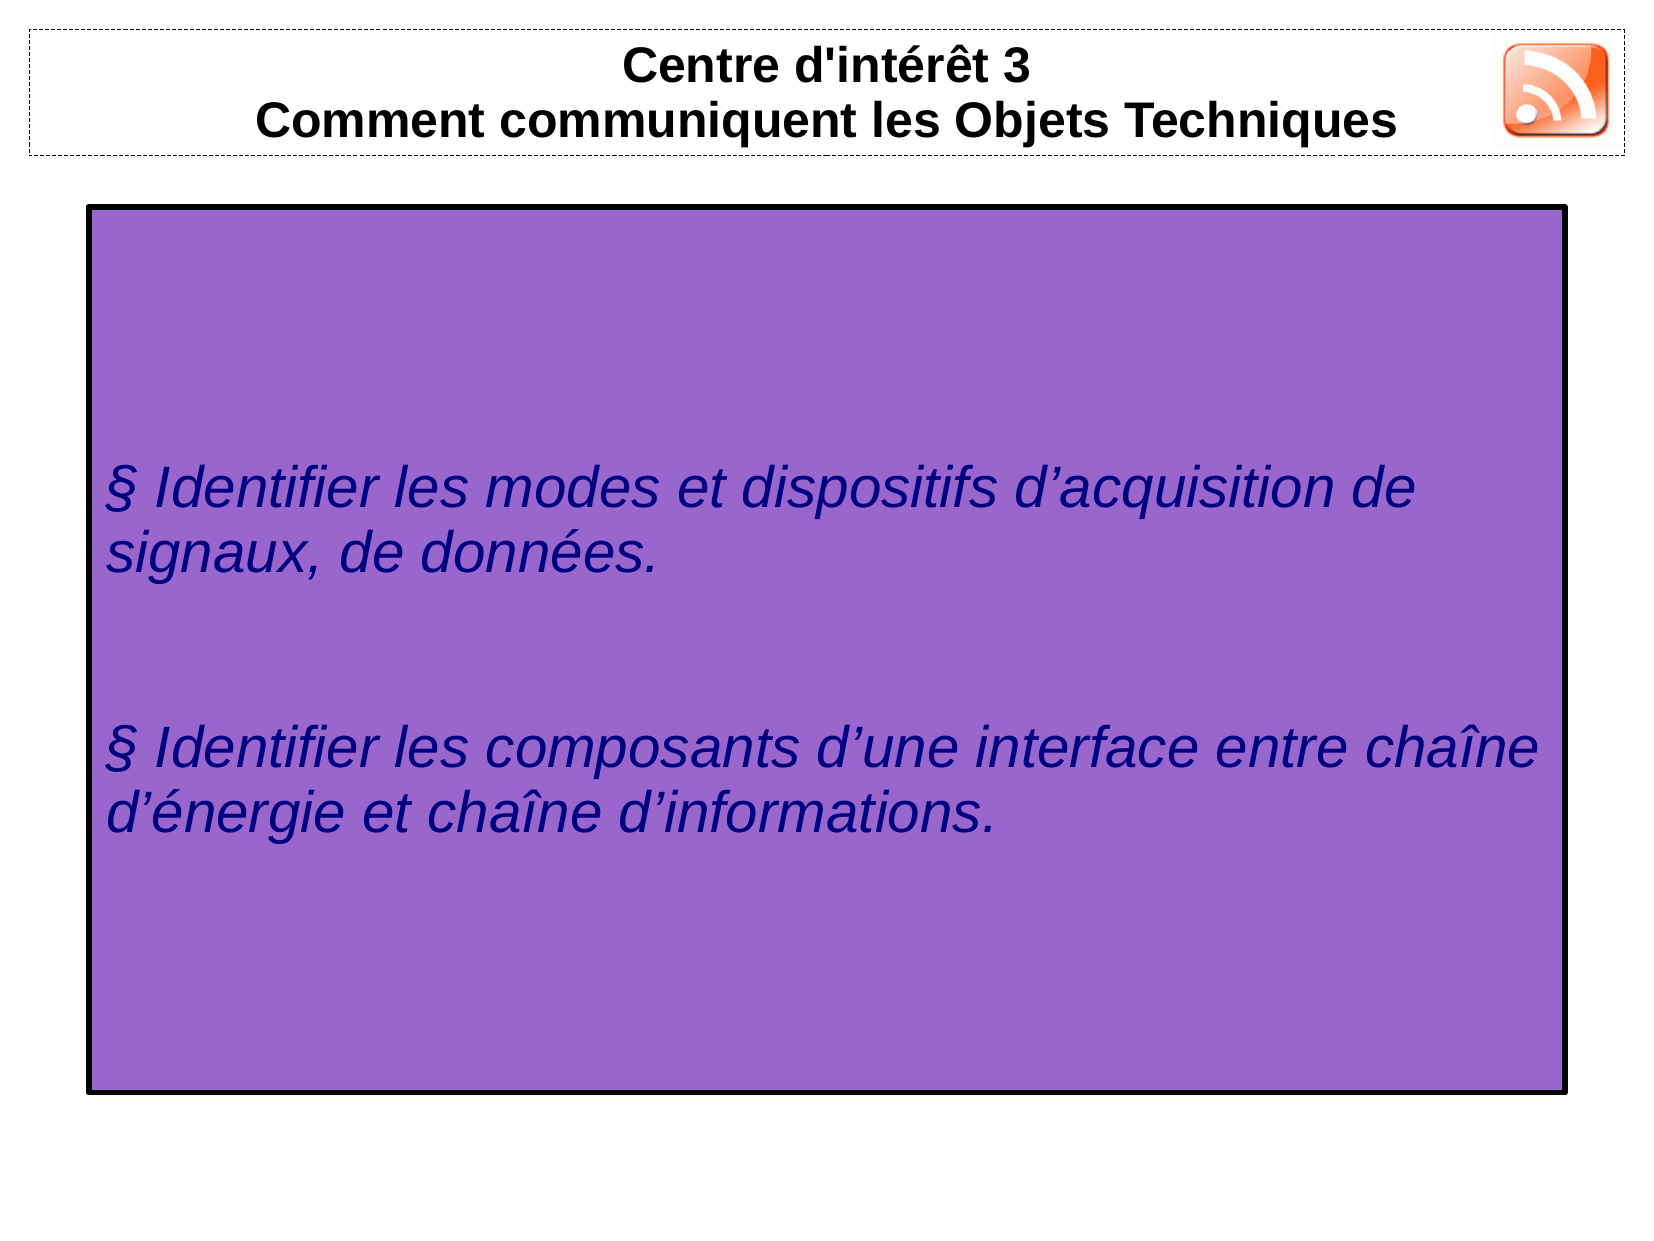

Centre d'intérêt 3
Comment communiquent les Objets Techniques
§ Identifier les modes et dispositifs d’acquisition de signaux, de données.
§ Identifier les composants d’une interface entre chaîne d’énergie et chaîne d’informations.